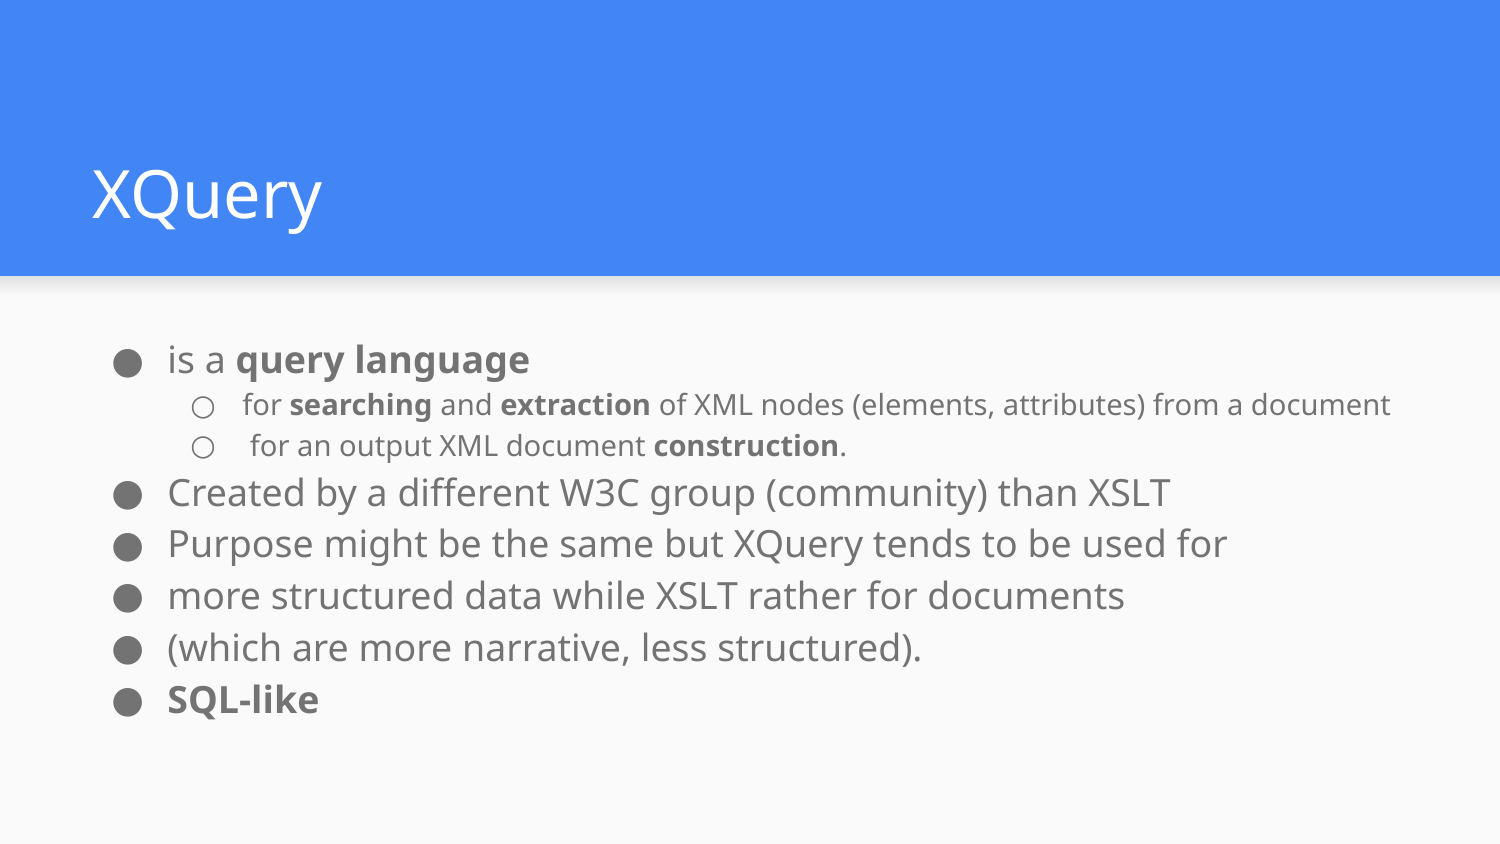

# XQuery
is a query language
for searching and extraction of XML nodes (elements, attributes) from a document
 for an output XML document construction.
Created by a different W3C group (community) than XSLT
Purpose might be the same but XQuery tends to be used for
more structured data while XSLT rather for documents
(which are more narrative, less structured).
SQL-like